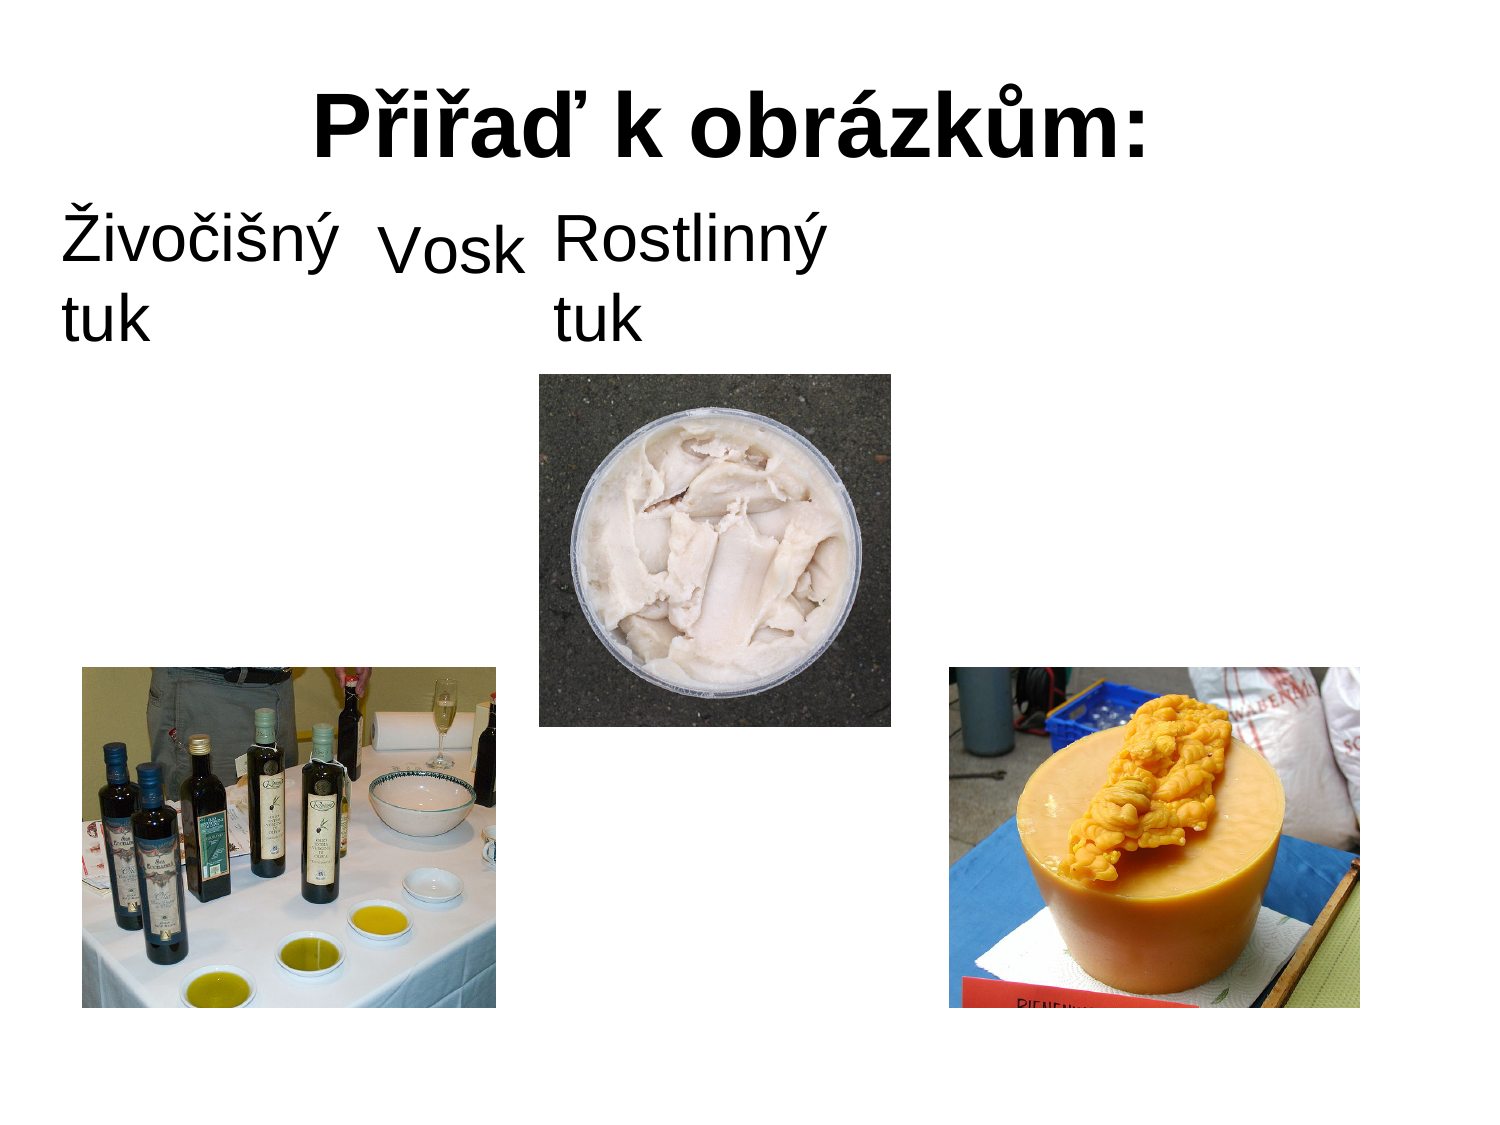

Přiřaď k obrázkům:
Živočišný tuk
Rostlinný tuk
Vosk